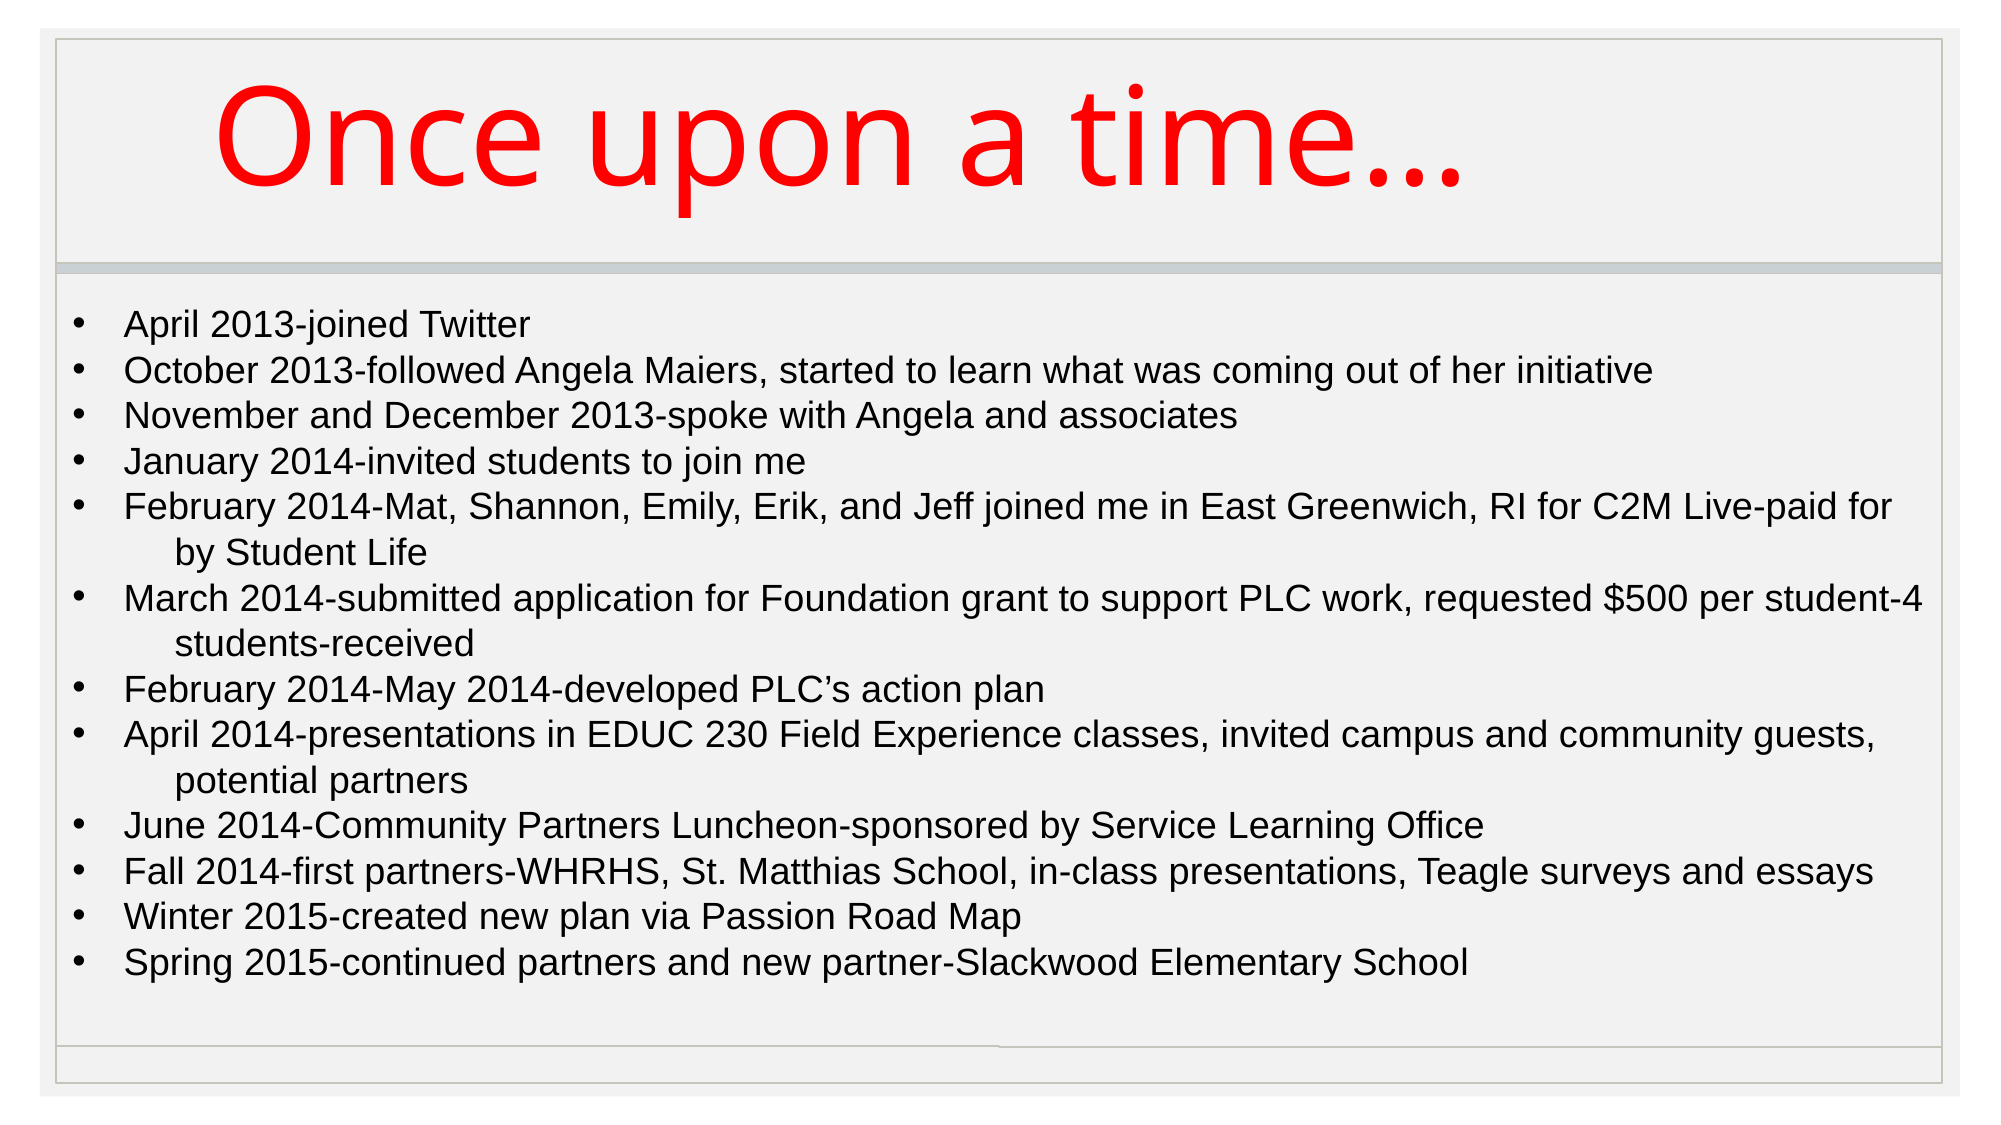

# Once upon a time…
April 2013-joined Twitter
October 2013-followed Angela Maiers, started to learn what was coming out of her initiative
November and December 2013-spoke with Angela and associates
January 2014-invited students to join me
February 2014-Mat, Shannon, Emily, Erik, and Jeff joined me in East Greenwich, RI for C2M Live-paid for by Student Life
March 2014-submitted application for Foundation grant to support PLC work, requested $500 per student-4 students-received
February 2014-May 2014-developed PLC’s action plan
April 2014-presentations in EDUC 230 Field Experience classes, invited campus and community guests, potential partners
June 2014-Community Partners Luncheon-sponsored by Service Learning Office
Fall 2014-first partners-WHRHS, St. Matthias School, in-class presentations, Teagle surveys and essays
Winter 2015-created new plan via Passion Road Map
Spring 2015-continued partners and new partner-Slackwood Elementary School